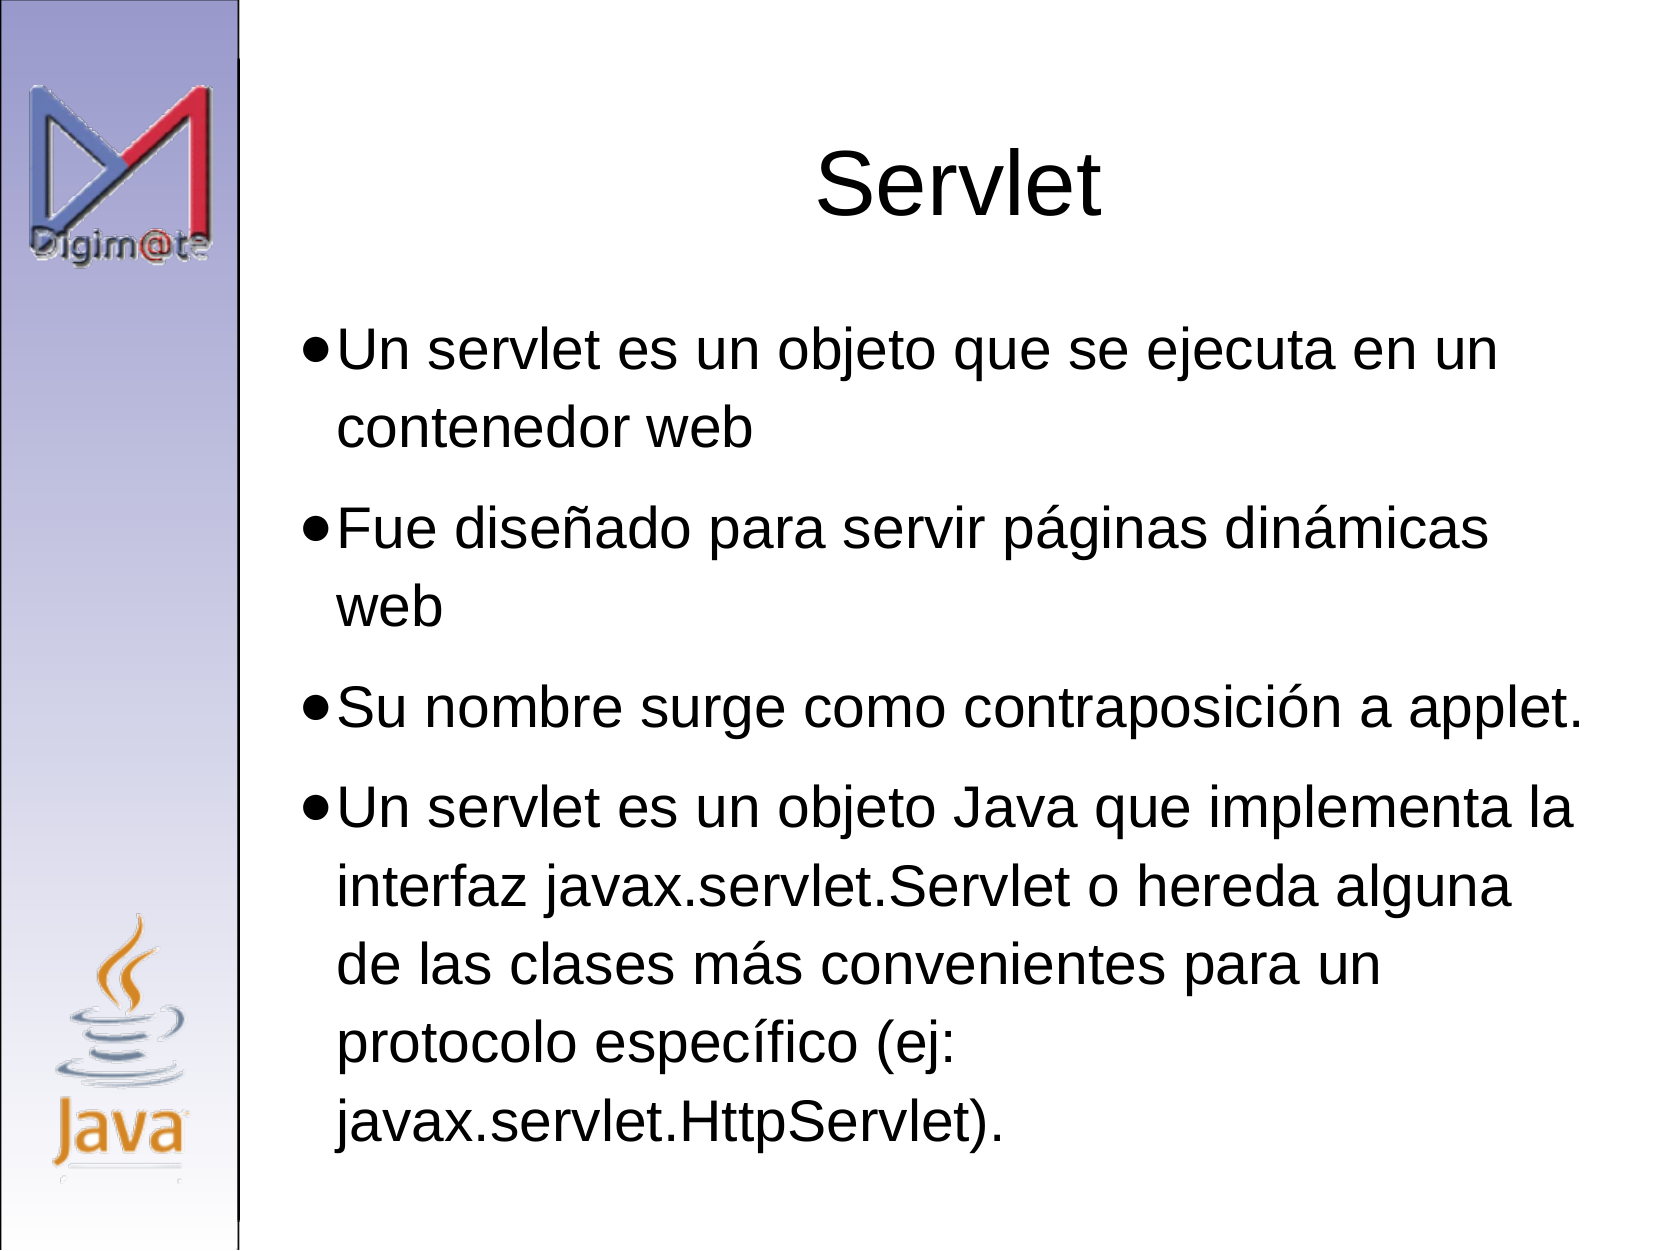

# Servlet
Un servlet es un objeto que se ejecuta en un contenedor web
Fue diseñado para servir páginas dinámicas web
Su nombre surge como contraposición a applet.
Un servlet es un objeto Java que implementa la interfaz javax.servlet.Servlet o hereda alguna de las clases más convenientes para un protocolo específico (ej: javax.servlet.HttpServlet).